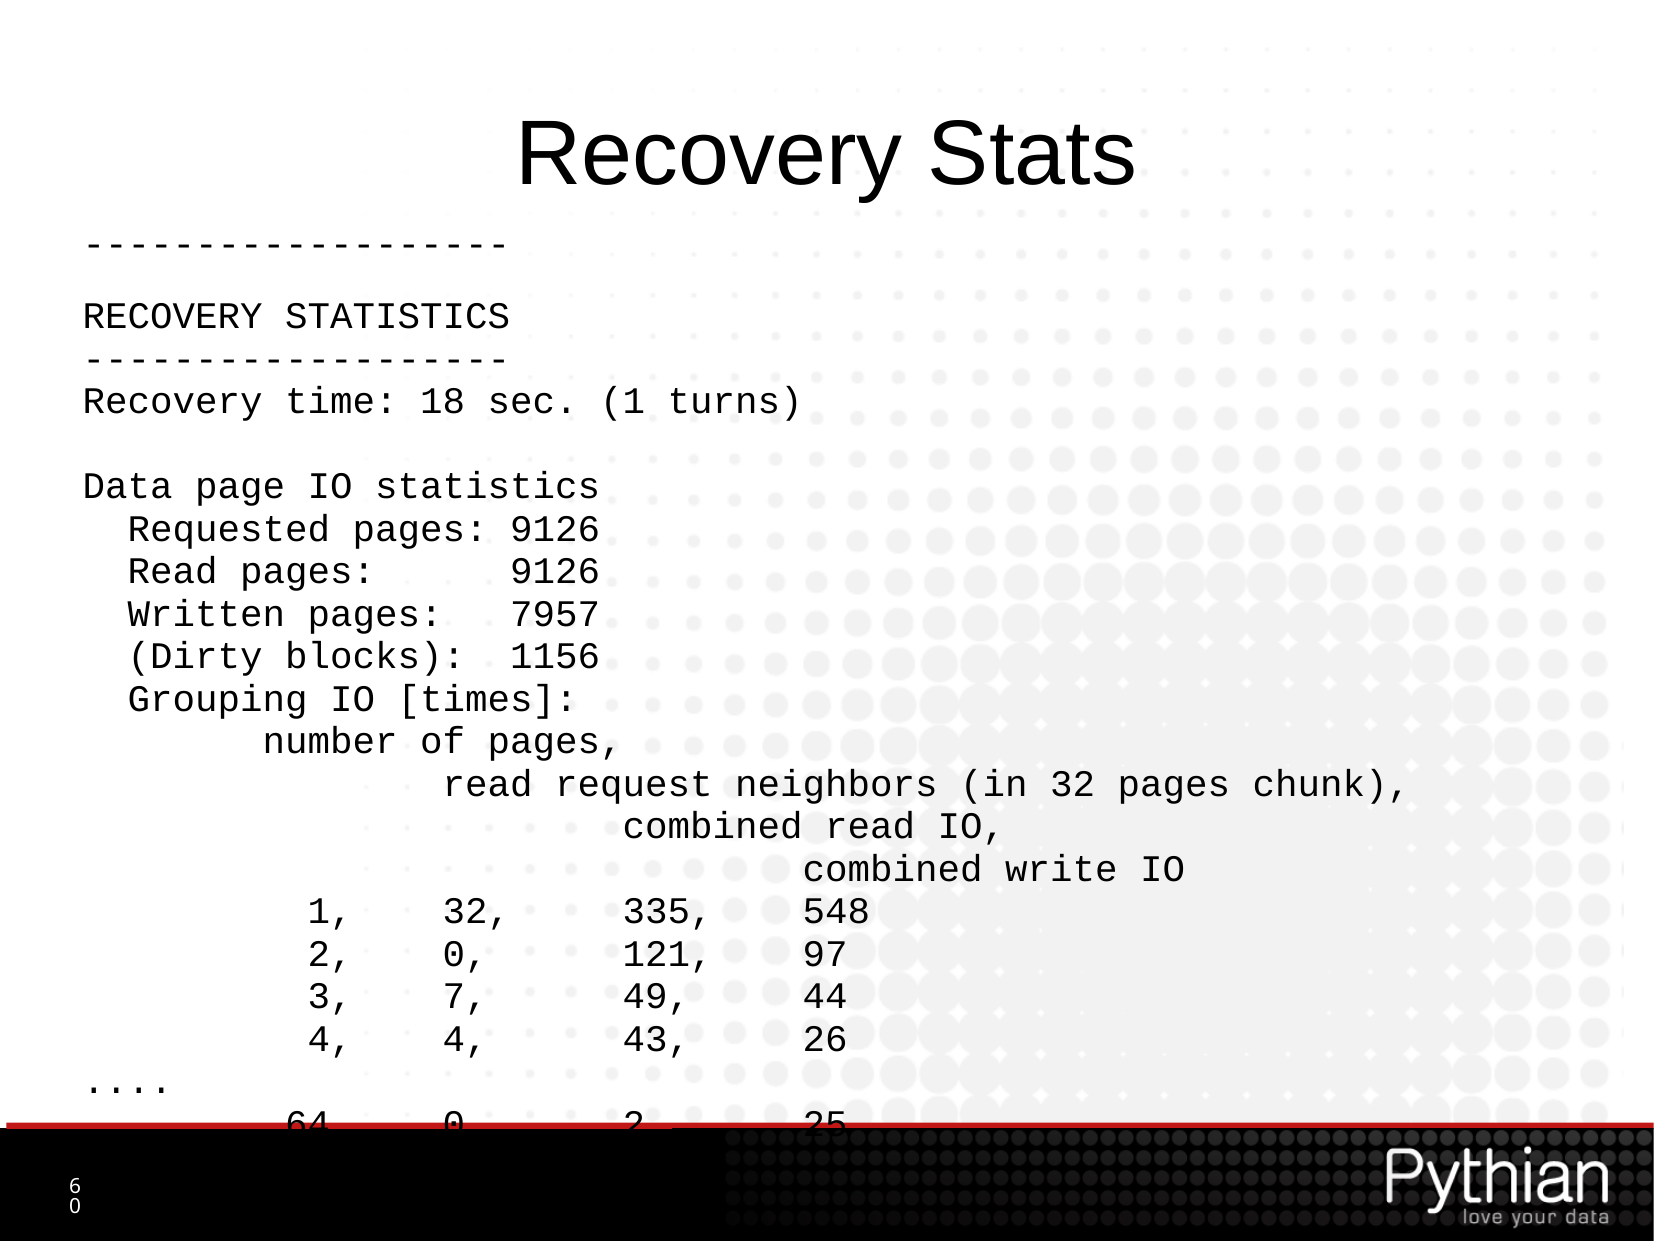

# Recovery Stats
-------------------
RECOVERY STATISTICS
-------------------
Recovery time: 18 sec. (1 turns)
Data page IO statistics
 Requested pages: 9126
 Read pages: 9126
 Written pages: 7957
 (Dirty blocks): 1156
 Grouping IO [times]:
 number of pages,
 read request neighbors (in 32 pages chunk),
 combined read IO,
 combined write IO
 1, 32, 335, 548
 2, 0, 121, 97
 3, 7, 49, 44
 4, 4, 43, 26
....
 64, 0, 2, 25